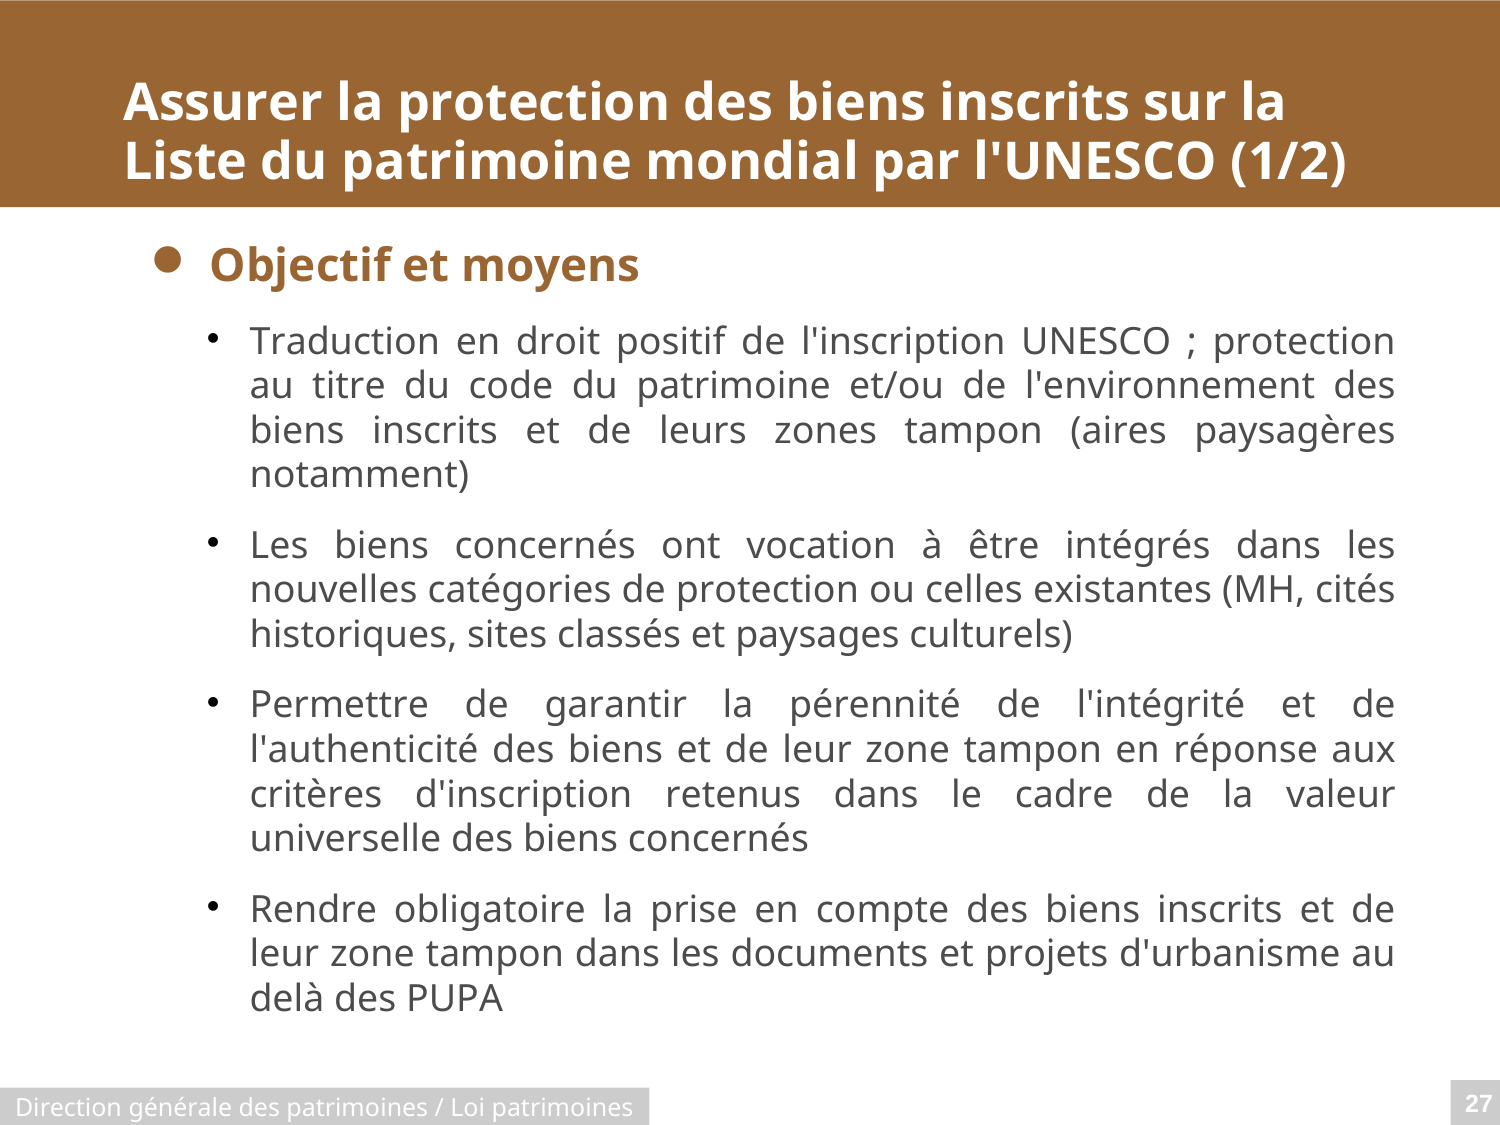

# Assurer la protection des biens inscrits sur la Liste du patrimoine mondial par l'UNESCO (1/2)
Objectif et moyens
Traduction en droit positif de l'inscription UNESCO ; protection au titre du code du patrimoine et/ou de l'environnement des biens inscrits et de leurs zones tampon (aires paysagères notamment)
Les biens concernés ont vocation à être intégrés dans les nouvelles catégories de protection ou celles existantes (MH, cités historiques, sites classés et paysages culturels)
Permettre de garantir la pérennité de l'intégrité et de l'authenticité des biens et de leur zone tampon en réponse aux critères d'inscription retenus dans le cadre de la valeur universelle des biens concernés
Rendre obligatoire la prise en compte des biens inscrits et de leur zone tampon dans les documents et projets d'urbanisme au delà des PUPA